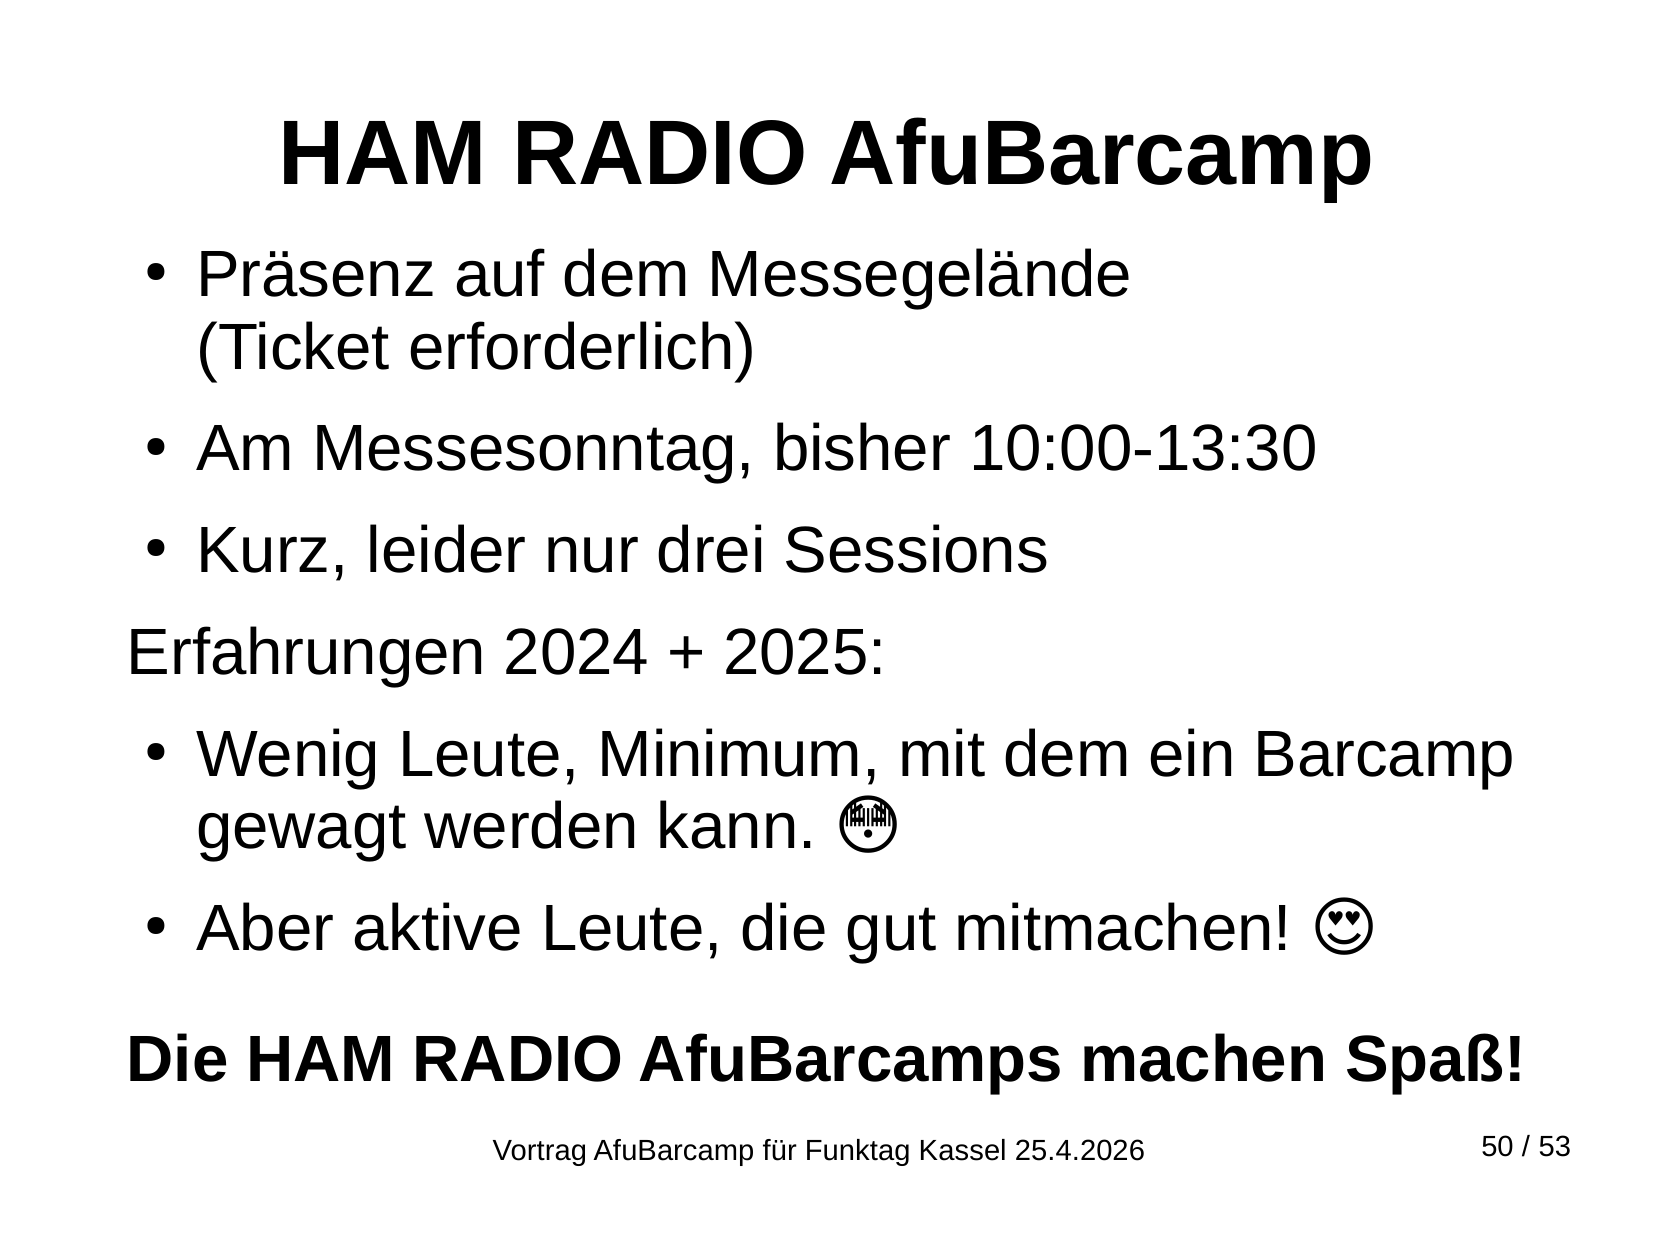

# HAM RADIO AfuBarcamp
Präsenz auf dem Messegelände
(Ticket erforderlich)
Am Messesonntag, bisher 10:00-13:30
Kurz, leider nur drei Sessions
Erfahrungen 2024 + 2025:
Wenig Leute, Minimum, mit dem ein Barcamp gewagt werden kann. 😳
Aber aktive Leute, die gut mitmachen! 😍
Die HAM RADIO AfuBarcamps machen Spaß!